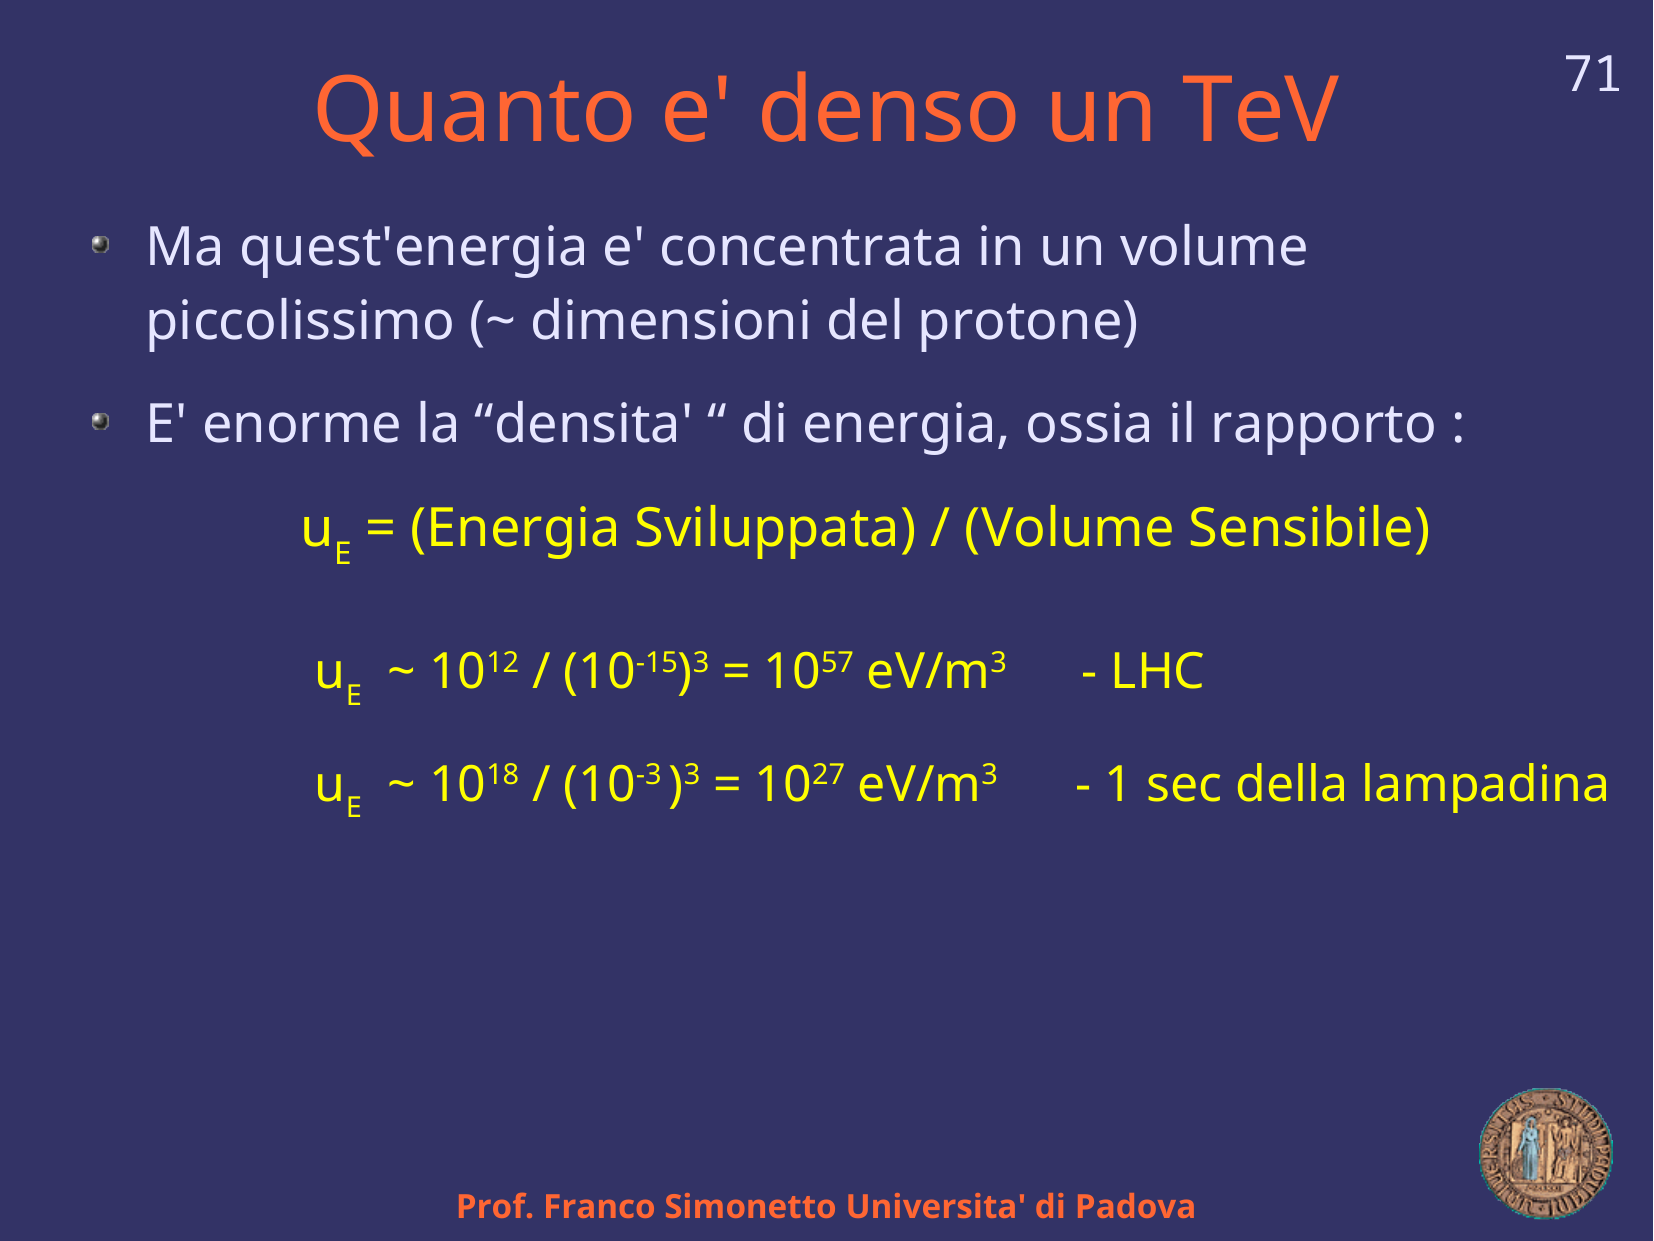

71
# Quanto e' denso un TeV
Ma quest'energia e' concentrata in un volume piccolissimo (~ dimensioni del protone)
E' enorme la “densita' “ di energia, ossia il rapporto :
uE = (Energia Sviluppata) / (Volume Sensibile)
uE ~ 1012 / (10-15)3 = 1057 eV/m3 - LHC
uE ~ 1018 / (10-3 )3 = 1027 eV/m3 - 1 sec della lampadina